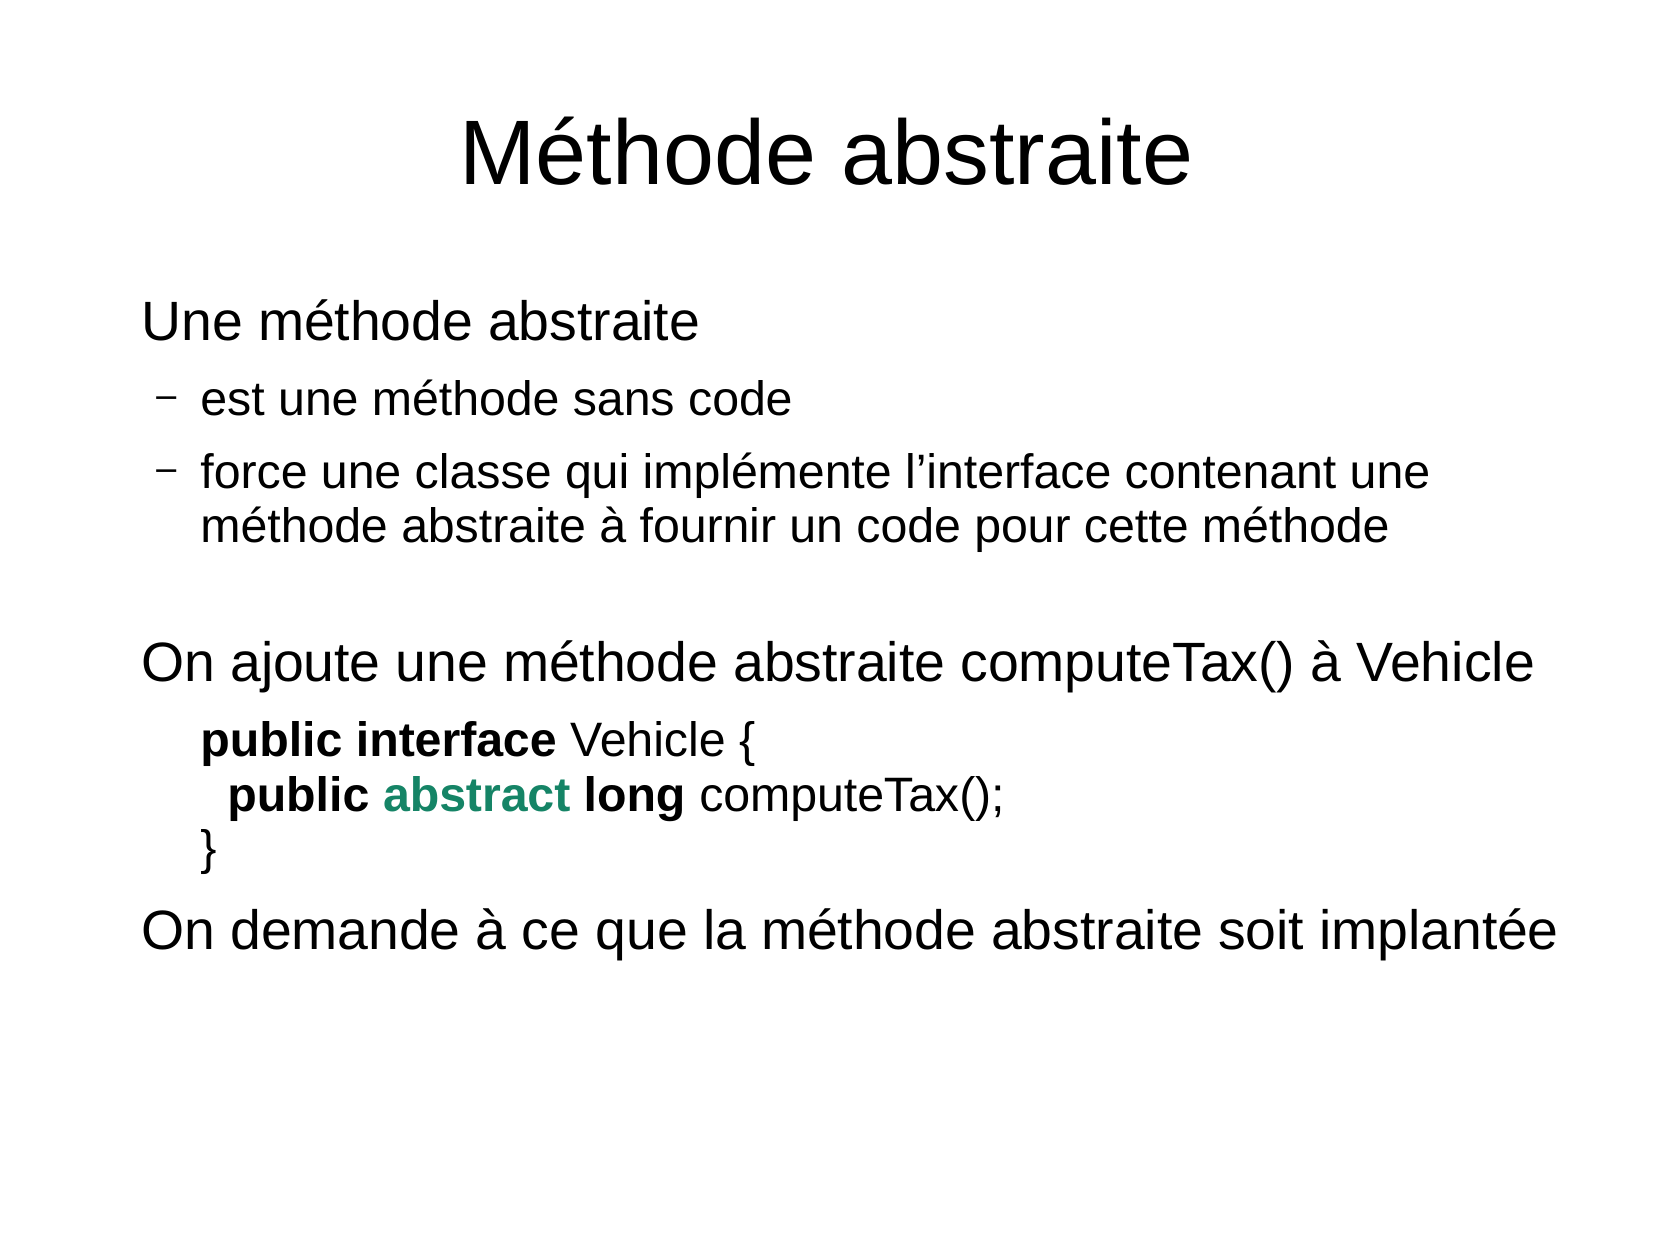

# Méthode abstraite
Une méthode abstraite
est une méthode sans code
force une classe qui implémente l’interface contenant une méthode abstraite à fournir un code pour cette méthode
On ajoute une méthode abstraite computeTax() à Vehicle
public interface Vehicle {
 public abstract long computeTax();
}
On demande à ce que la méthode abstraite soit implantée